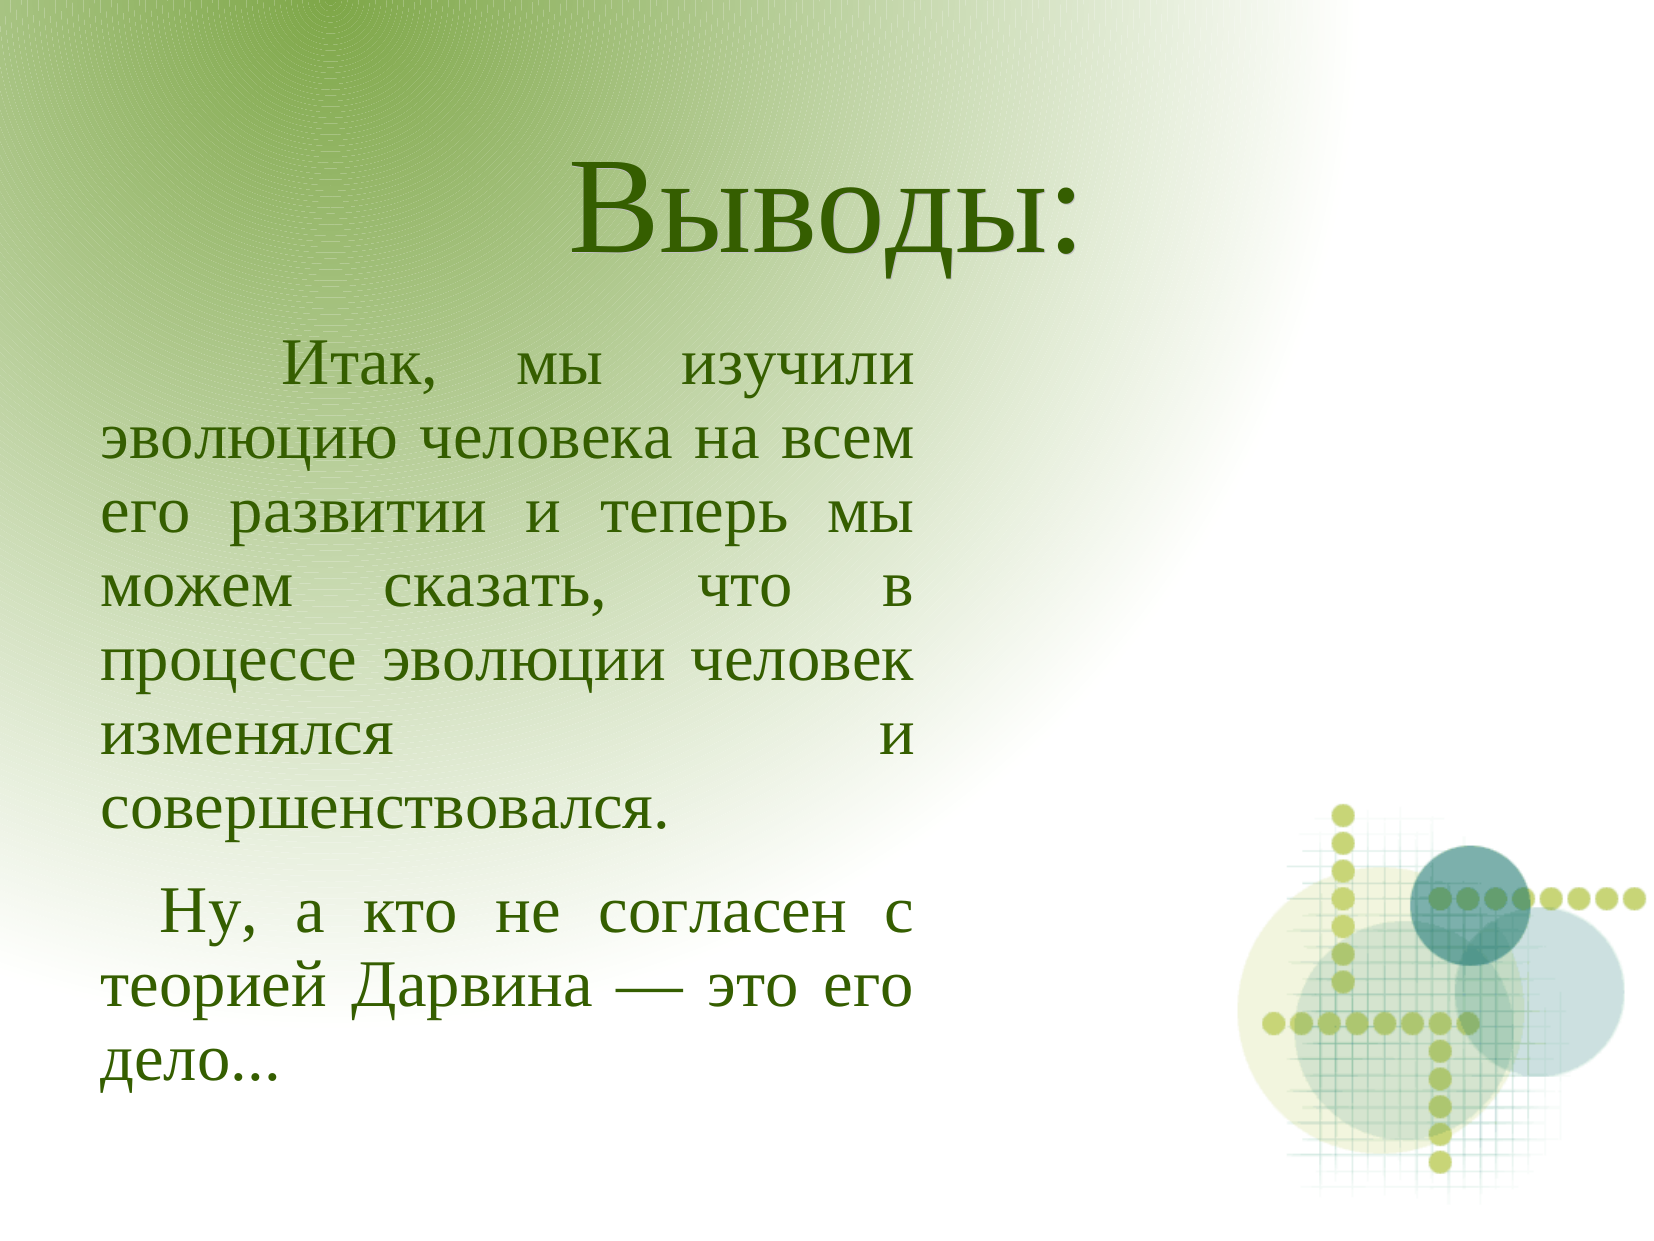

# Выводы:
 Итак, мы изучили эволюцию человека на всем его развитии и теперь мы можем сказать, что в процессе эволюции человек изменялся и совершенствовался.
 Ну, а кто не согласен с теорией Дарвина — это его дело...